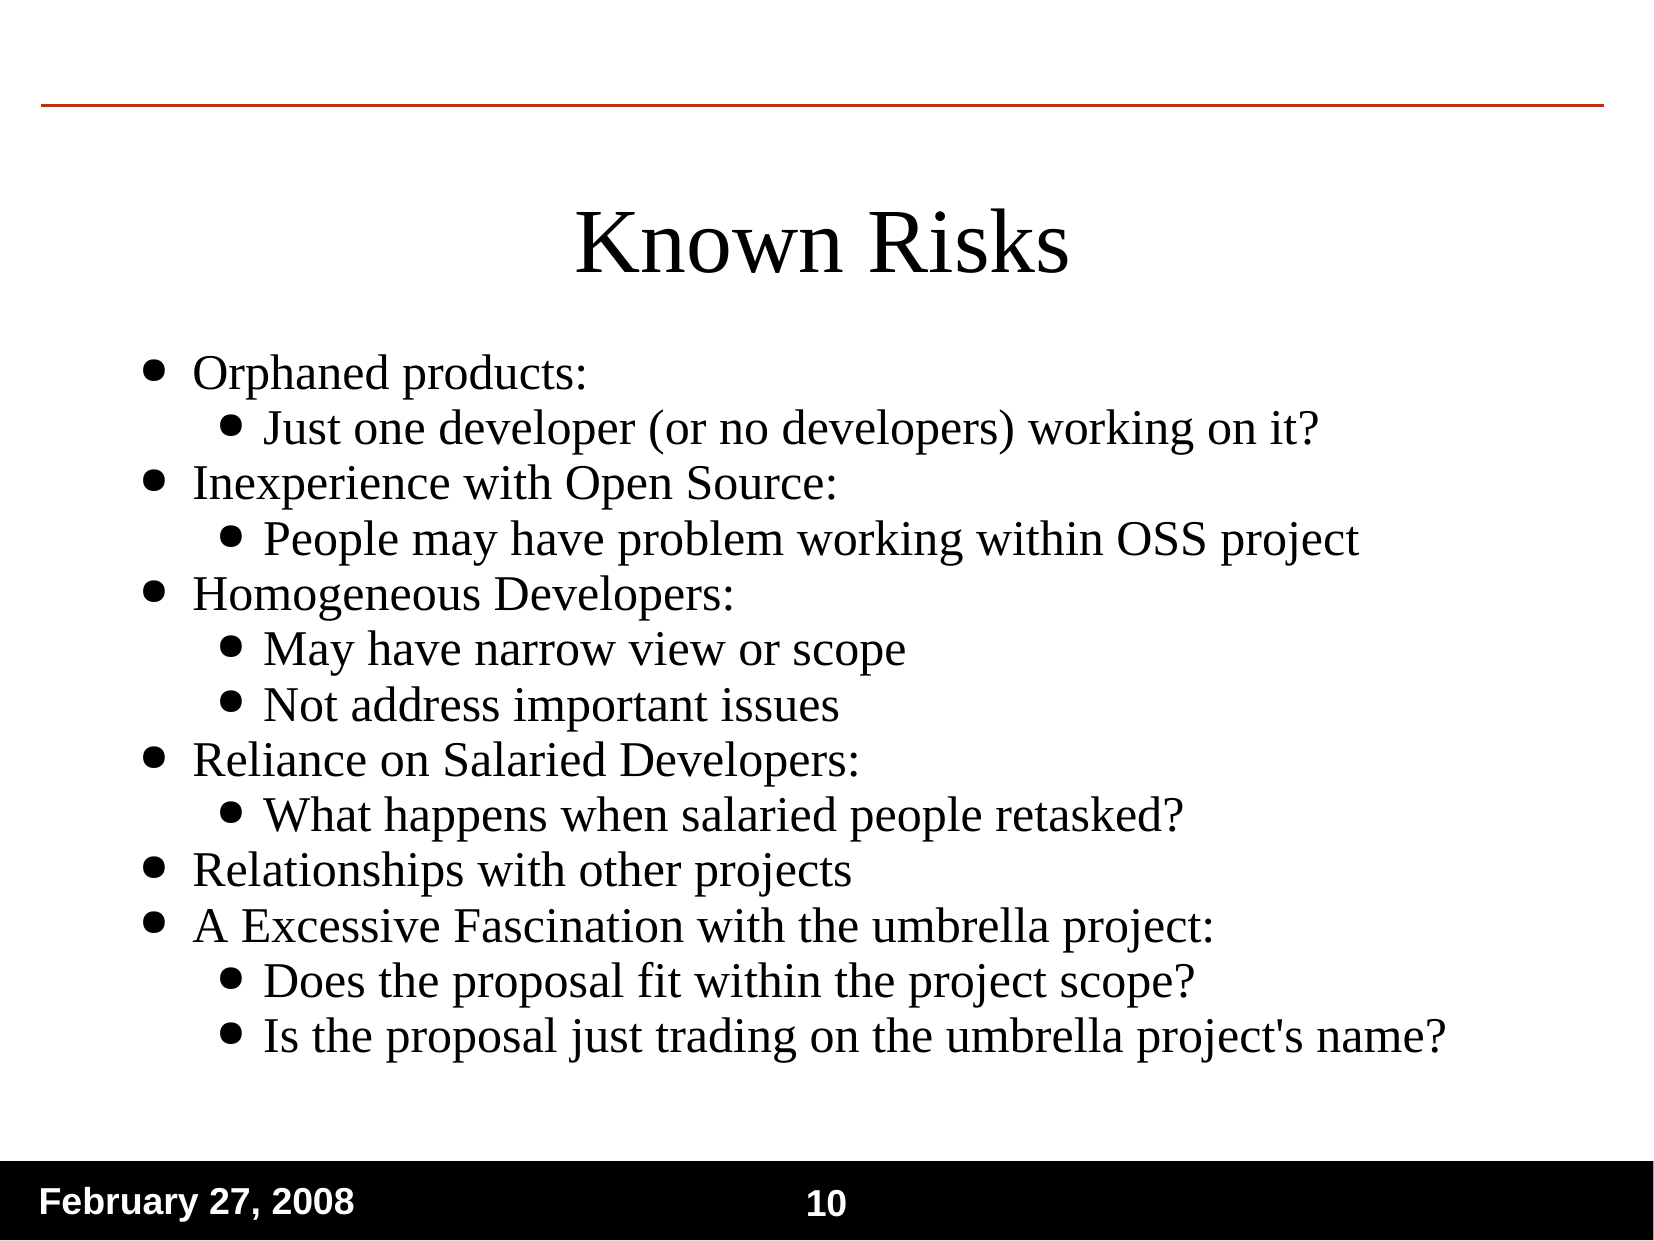

# Known Risks
Orphaned products:
Just one developer (or no developers) working on it?
Inexperience with Open Source:
People may have problem working within OSS project
Homogeneous Developers:
May have narrow view or scope
Not address important issues
Reliance on Salaried Developers:
What happens when salaried people retasked?
Relationships with other projects
A Excessive Fascination with the umbrella project:
Does the proposal fit within the project scope?
Is the proposal just trading on the umbrella project's name?